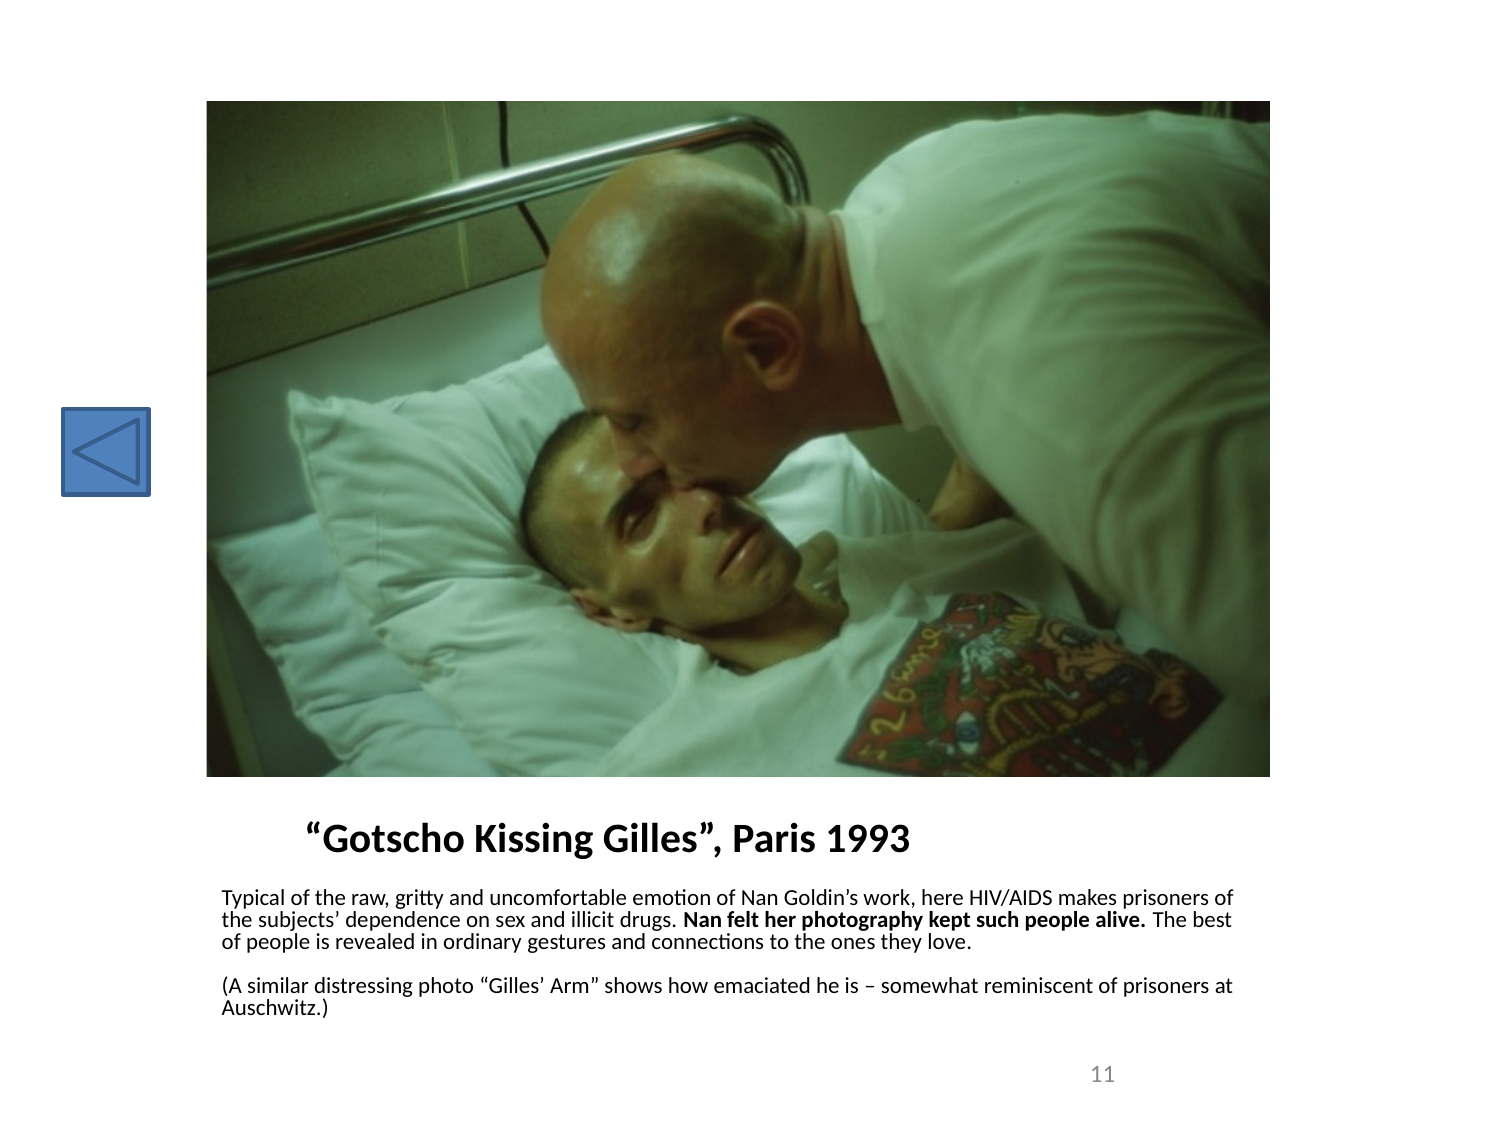

# “Gotscho Kissing Gilles”, Paris 1993
Typical of the raw, gritty and uncomfortable emotion of Nan Goldin’s work, here HIV/AIDS makes prisoners of the subjects’ dependence on sex and illicit drugs. Nan felt her photography kept such people alive. The best of people is revealed in ordinary gestures and connections to the ones they love.
(A similar distressing photo “Gilles’ Arm” shows how emaciated he is – somewhat reminiscent of prisoners at Auschwitz.)
11